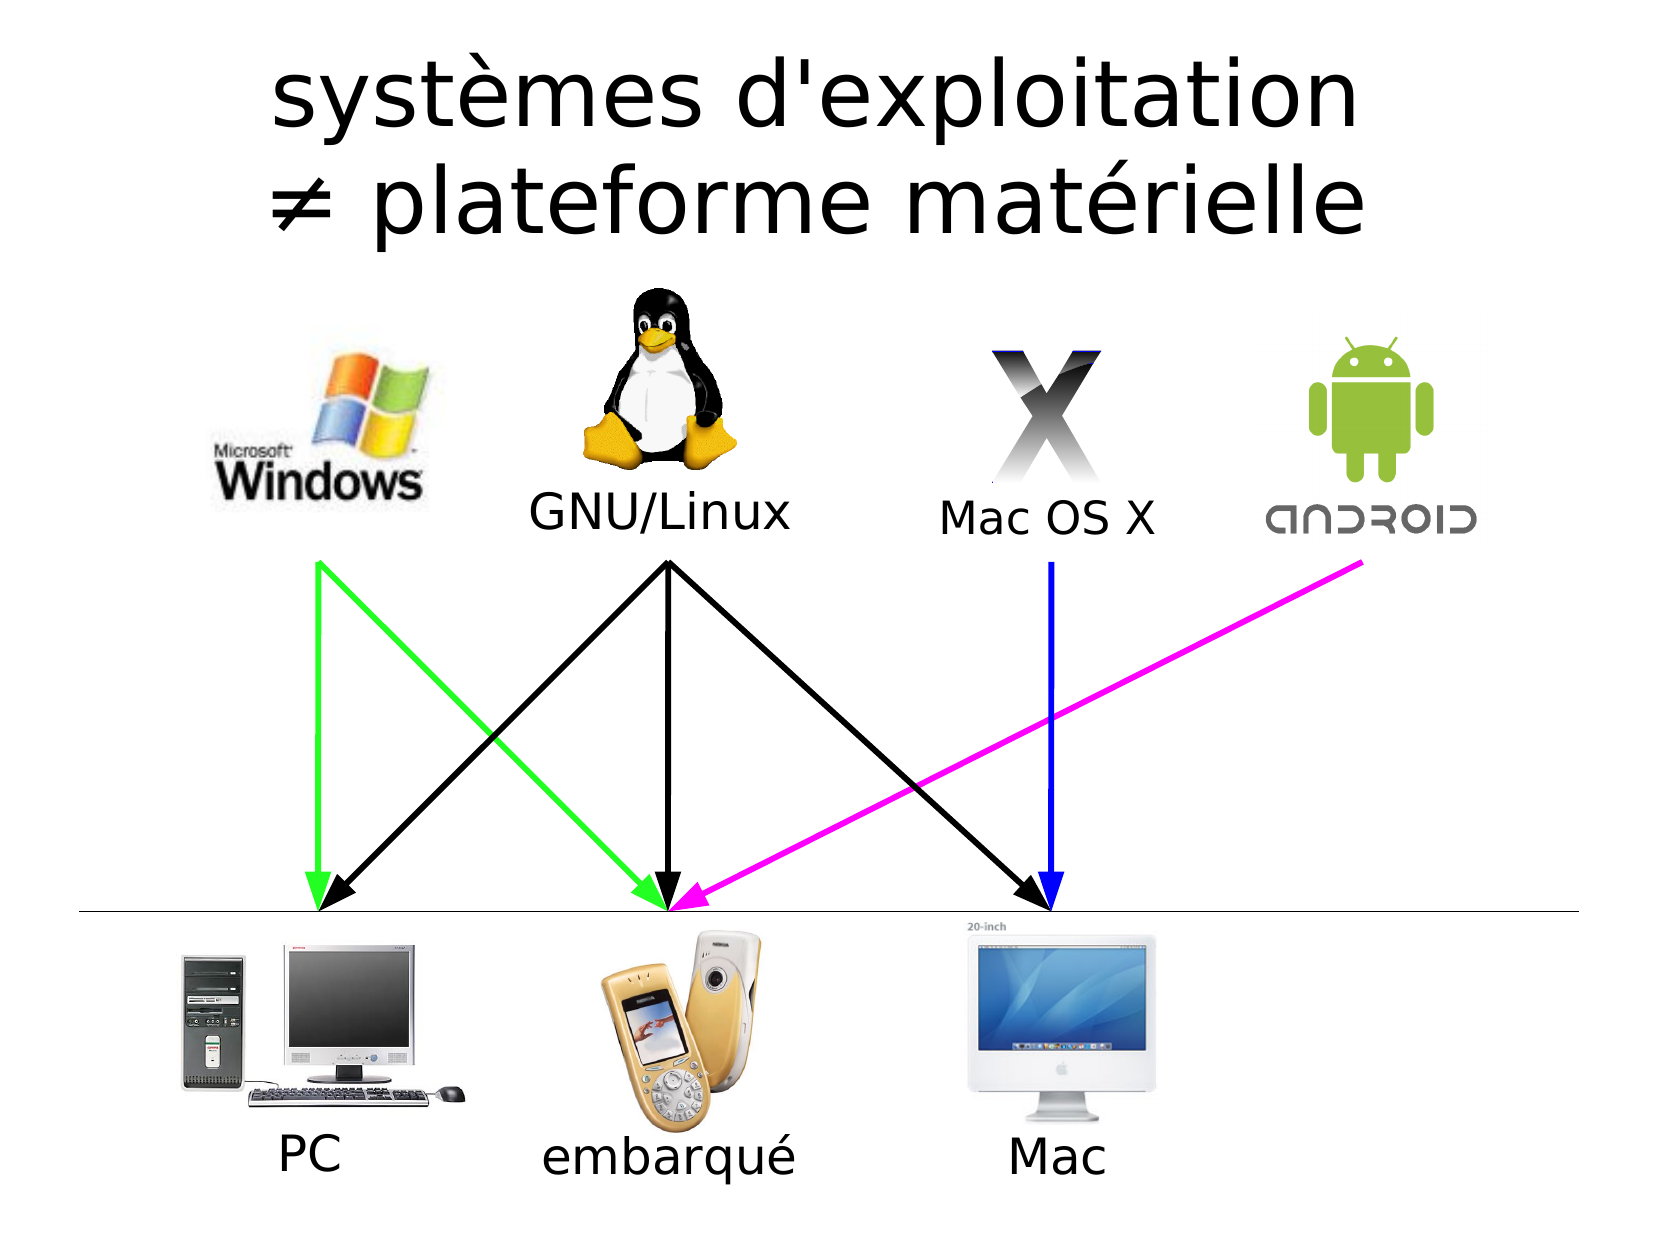

# systèmes d'exploitation ≠ plateforme matérielle
GNU/Linux
Mac OS X
PC
Mac
embarqué